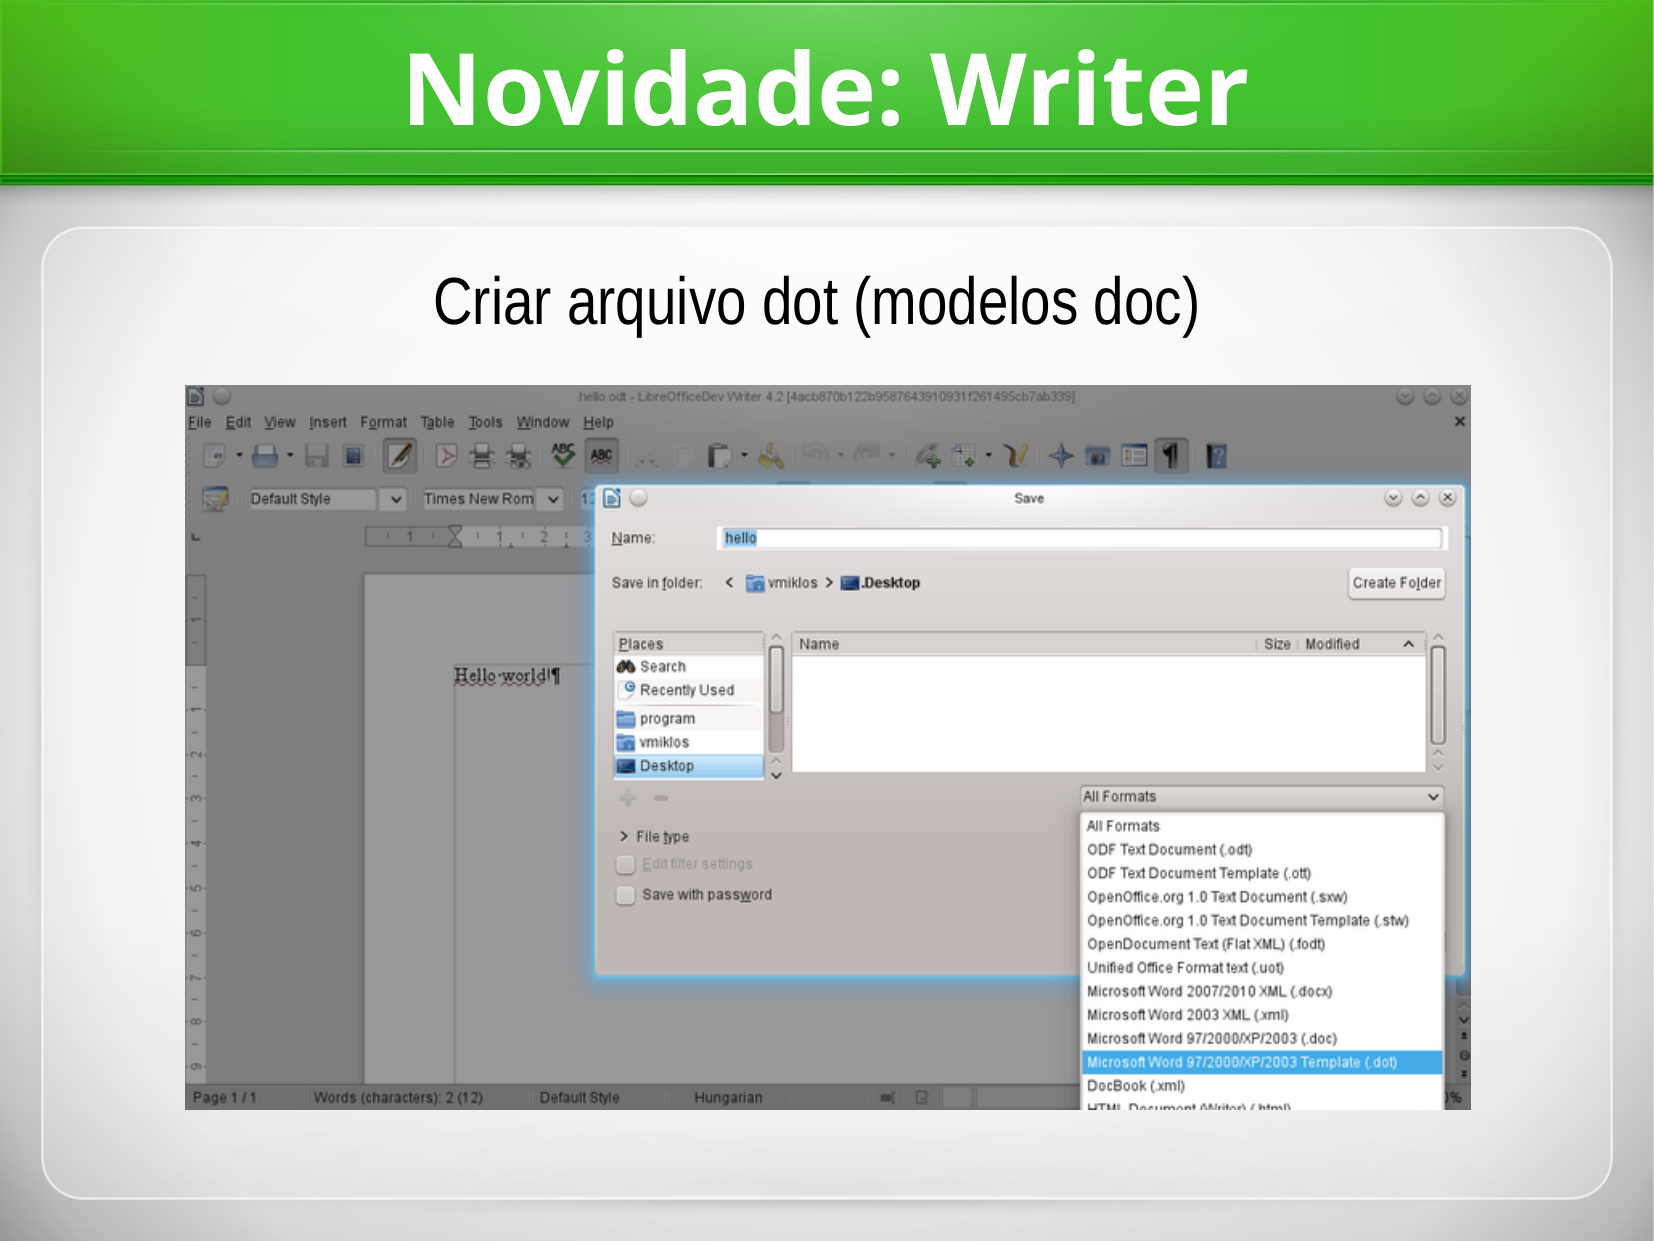

# Novidade: Writer
Criar arquivo dot (modelos doc)